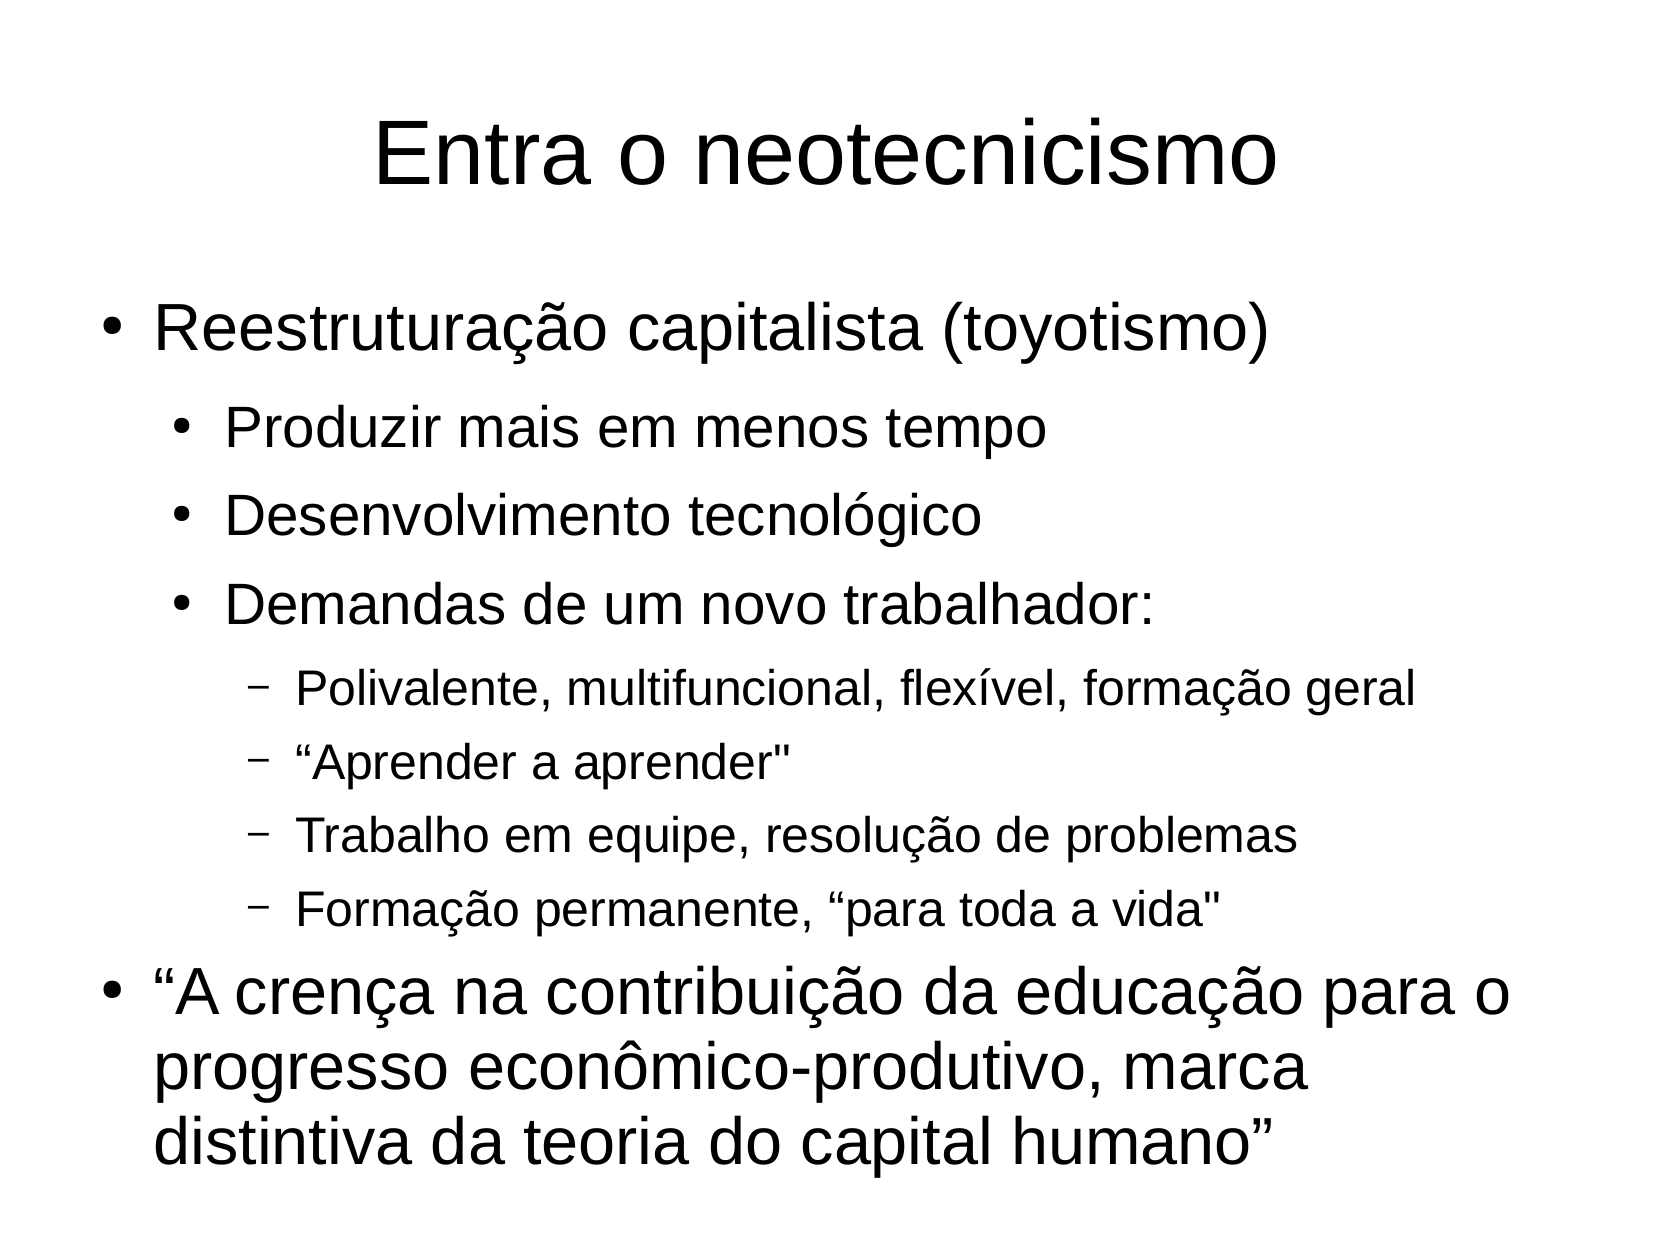

# Entra o neotecnicismo
Reestruturação capitalista (toyotismo)
Produzir mais em menos tempo
Desenvolvimento tecnológico
Demandas de um novo trabalhador:
Polivalente, multifuncional, flexível, formação geral
“Aprender a aprender"
Trabalho em equipe, resolução de problemas
Formação permanente, “para toda a vida"
“A crença na contribuição da educação para o progresso econômico-produtivo, marca distintiva da teoria do capital humano”